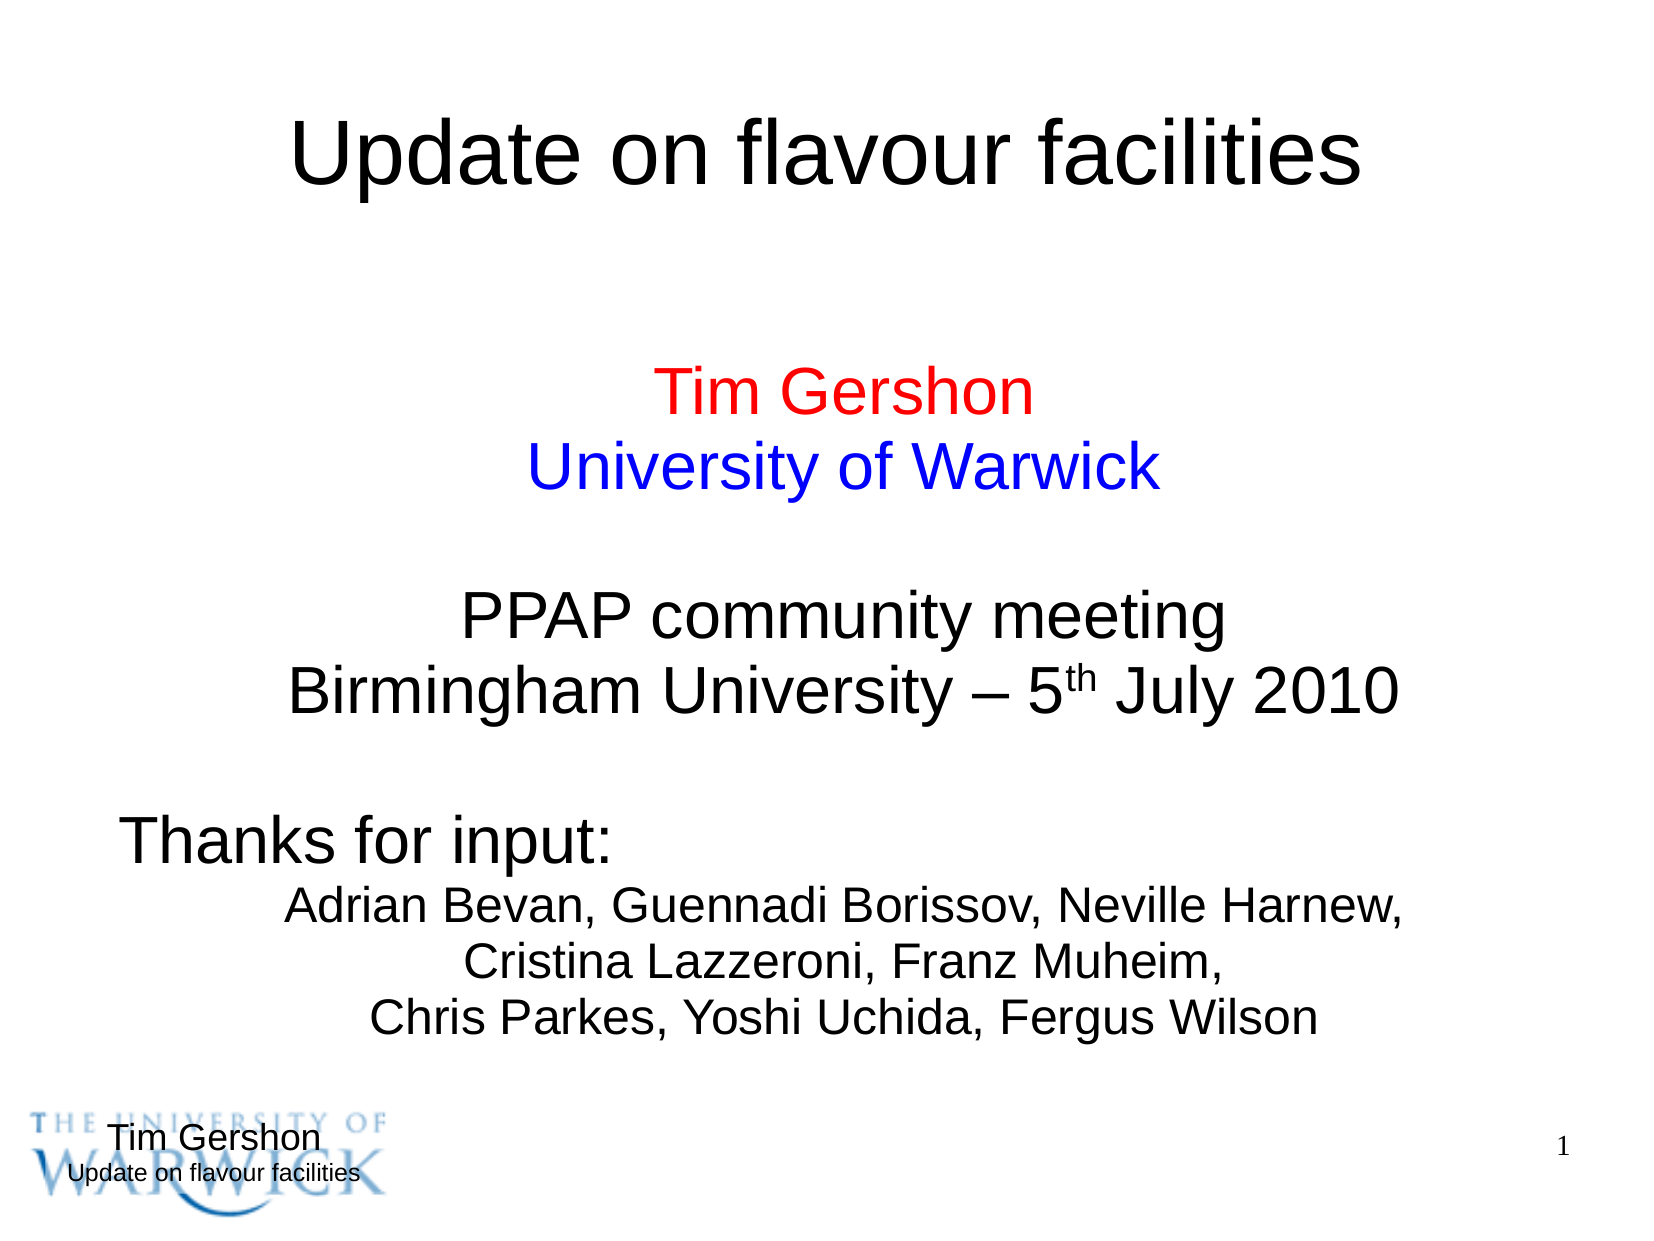

# Update on flavour facilities
Tim Gershon
University of Warwick
PPAP community meeting
Birmingham University – 5th July 2010
Thanks for input:
Adrian Bevan, Guennadi Borissov, Neville Harnew,
Cristina Lazzeroni, Franz Muheim,
Chris Parkes, Yoshi Uchida, Fergus Wilson
Tim Gershon
Update on flavour facilities
1